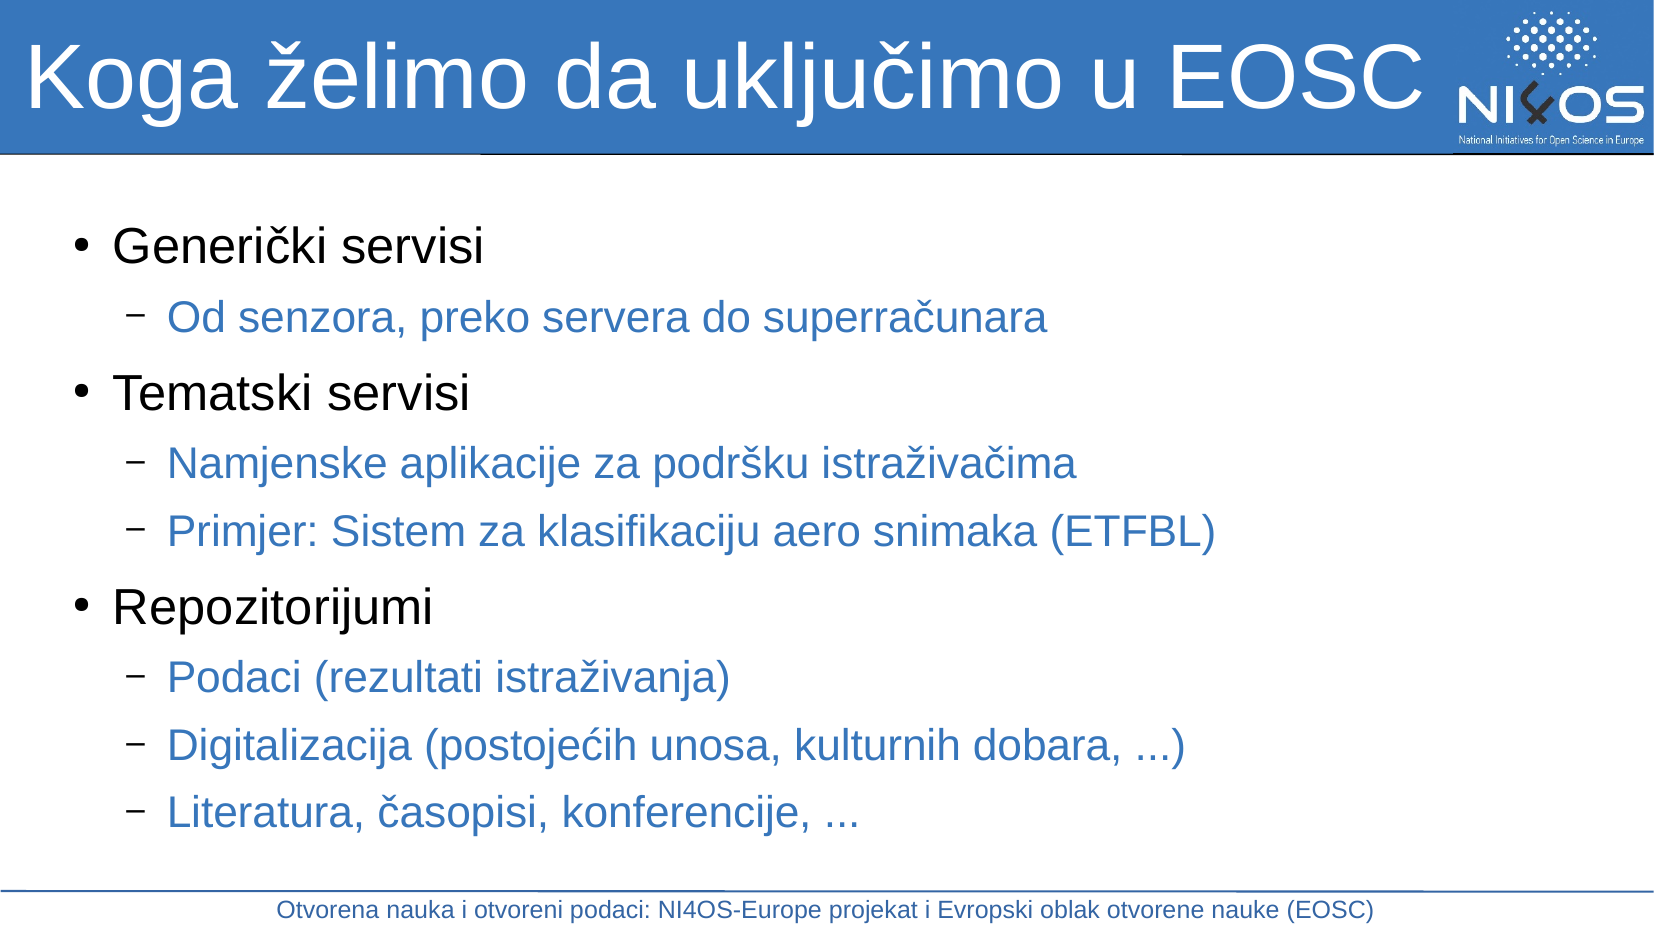

# Koga želimo da uključimo u EOSC
Generički servisi
Od senzora, preko servera do superračunara
Tematski servisi
Namjenske aplikacije za podršku istraživačima
Primjer: Sistem za klasifikaciju aero snimaka (ETFBL)
Repozitorijumi
Podaci (rezultati istraživanja)
Digitalizacija (postojećih unosa, kulturnih dobara, ...)
Literatura, časopisi, konferencije, ...